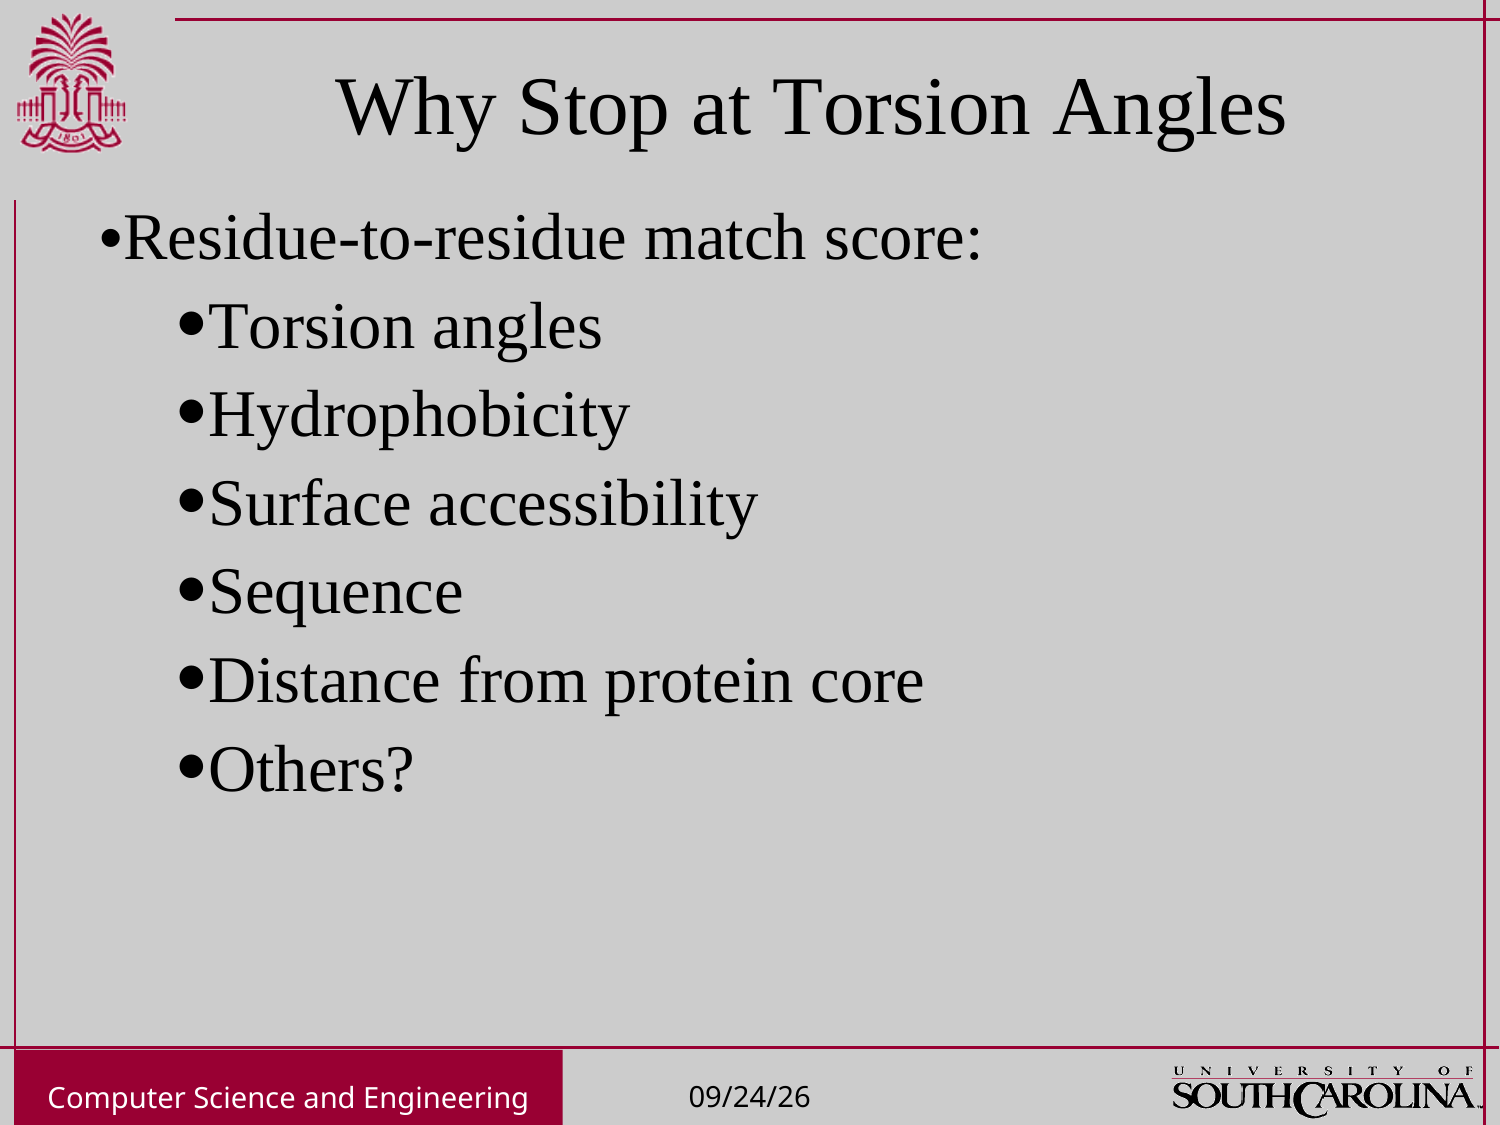

# Why Stop at Torsion Angles
Residue-to-residue match score:
Torsion angles
Hydrophobicity
Surface accessibility
Sequence
Distance from protein core
Others?